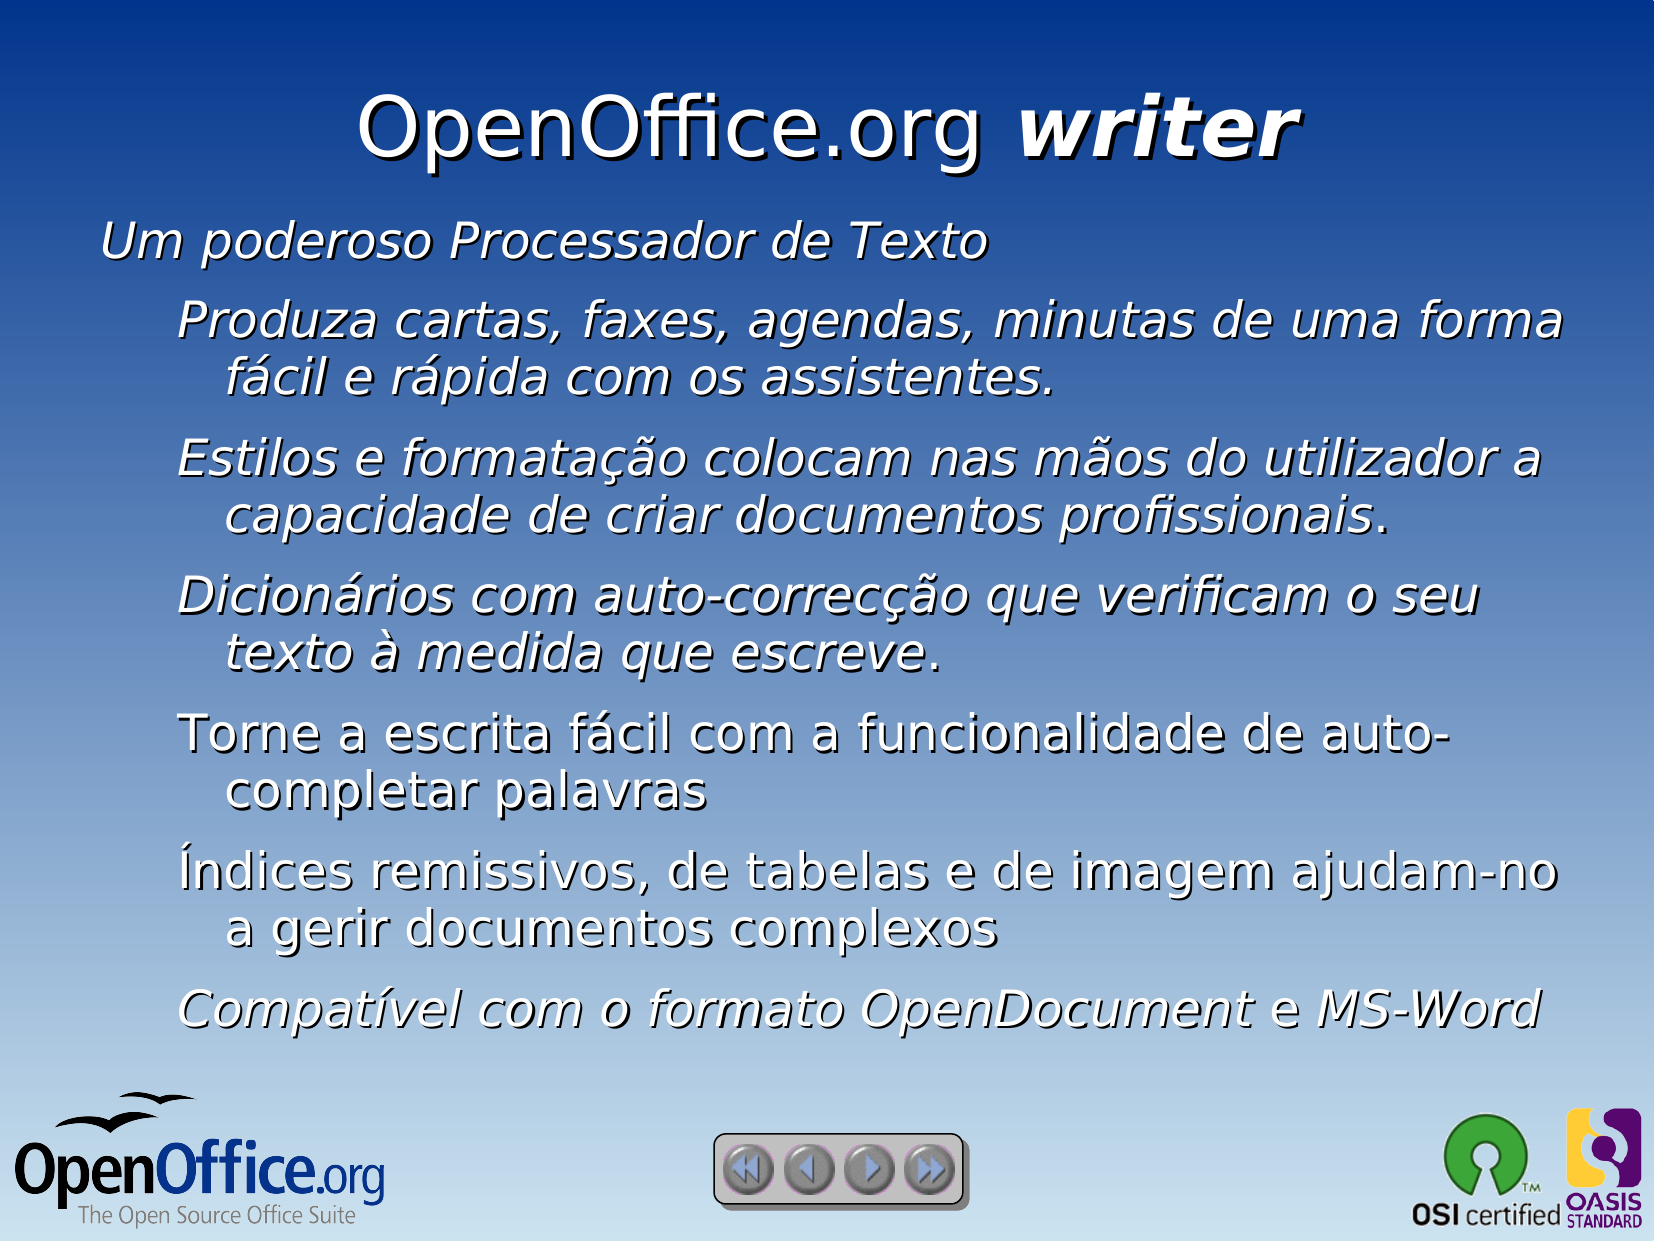

# OpenOffice.org writer
Um poderoso Processador de Texto
Produza cartas, faxes, agendas, minutas de uma forma fácil e rápida com os assistentes.
Estilos e formatação colocam nas mãos do utilizador a capacidade de criar documentos profissionais.
Dicionários com auto-correcção que verificam o seu texto à medida que escreve.
Torne a escrita fácil com a funcionalidade de auto-completar palavras
Índices remissivos, de tabelas e de imagem ajudam-no a gerir documentos complexos
Compatível com o formato OpenDocument e MS-Word